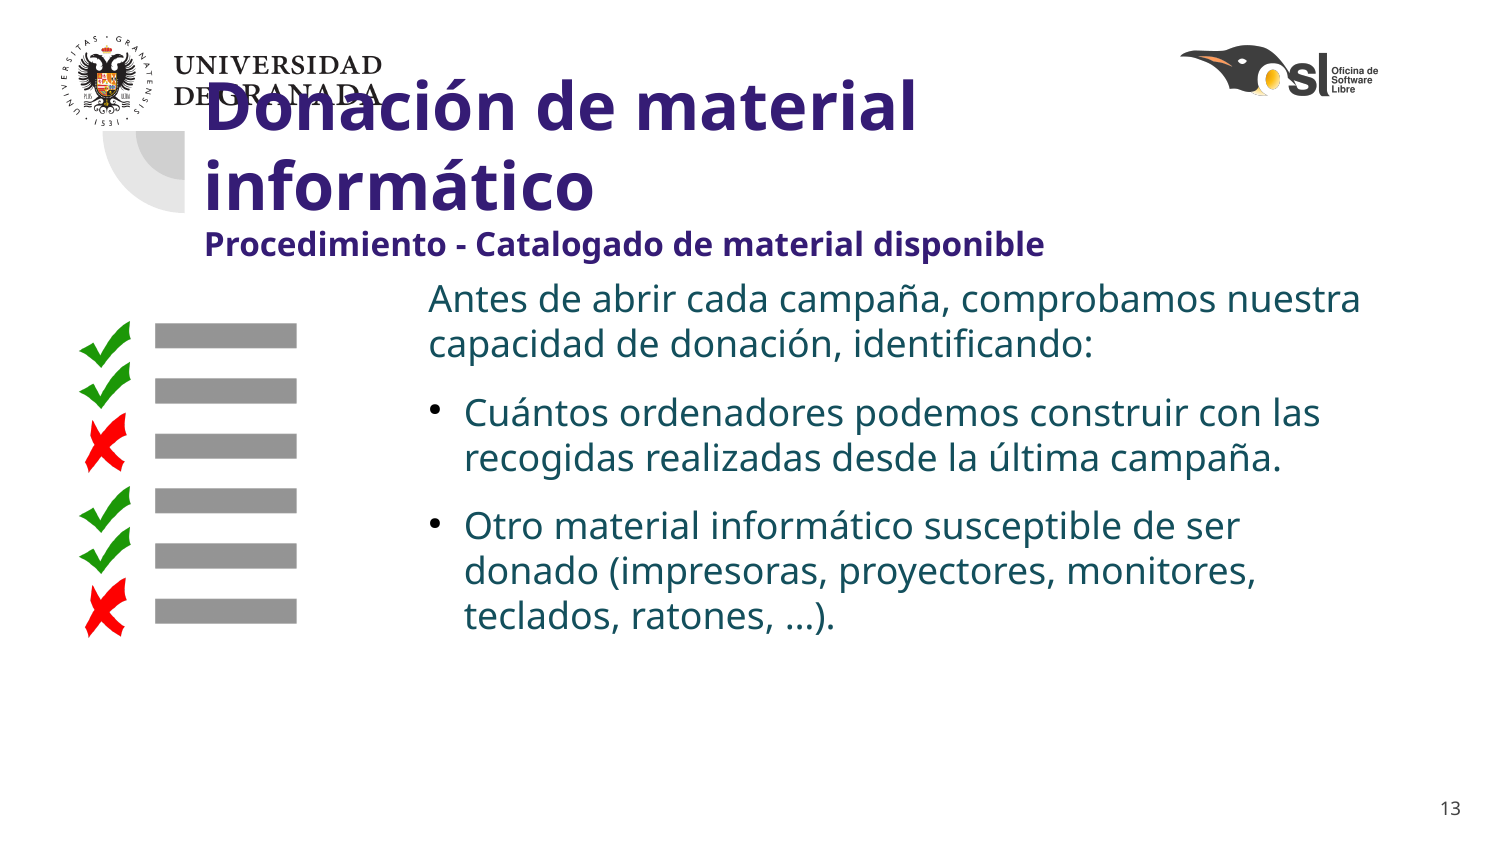

Donación de material informático
Procedimiento - Catalogado de material disponible
# Antes de abrir cada campaña, comprobamos nuestra capacidad de donación, identificando:
Cuántos ordenadores podemos construir con las recogidas realizadas desde la última campaña.
Otro material informático susceptible de ser donado (impresoras, proyectores, monitores, teclados, ratones, …).